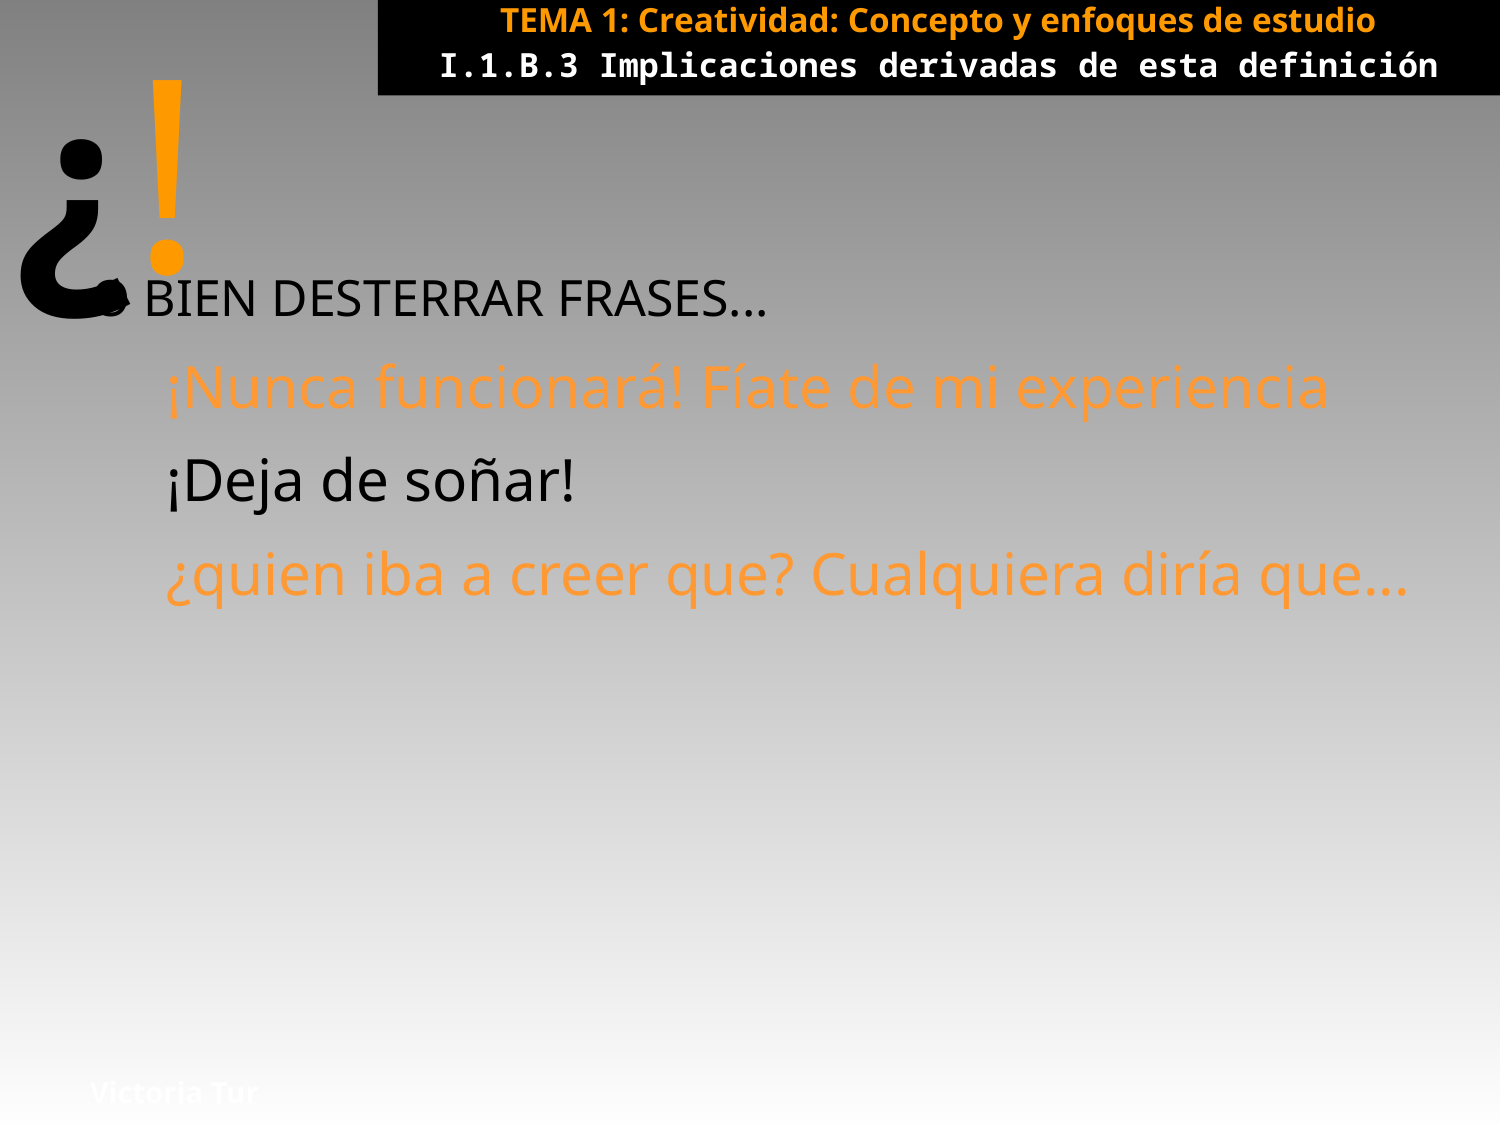

TEMA 1: Creatividad: Concepto y enfoques de estudio
I.1.B.3 Implicaciones derivadas de esta definición
# O BIEN DESTERRAR FRASES...
¡Nunca funcionará! Fíate de mi experiencia
¡Deja de soñar!
¿quien iba a creer que? Cualquiera diría que...